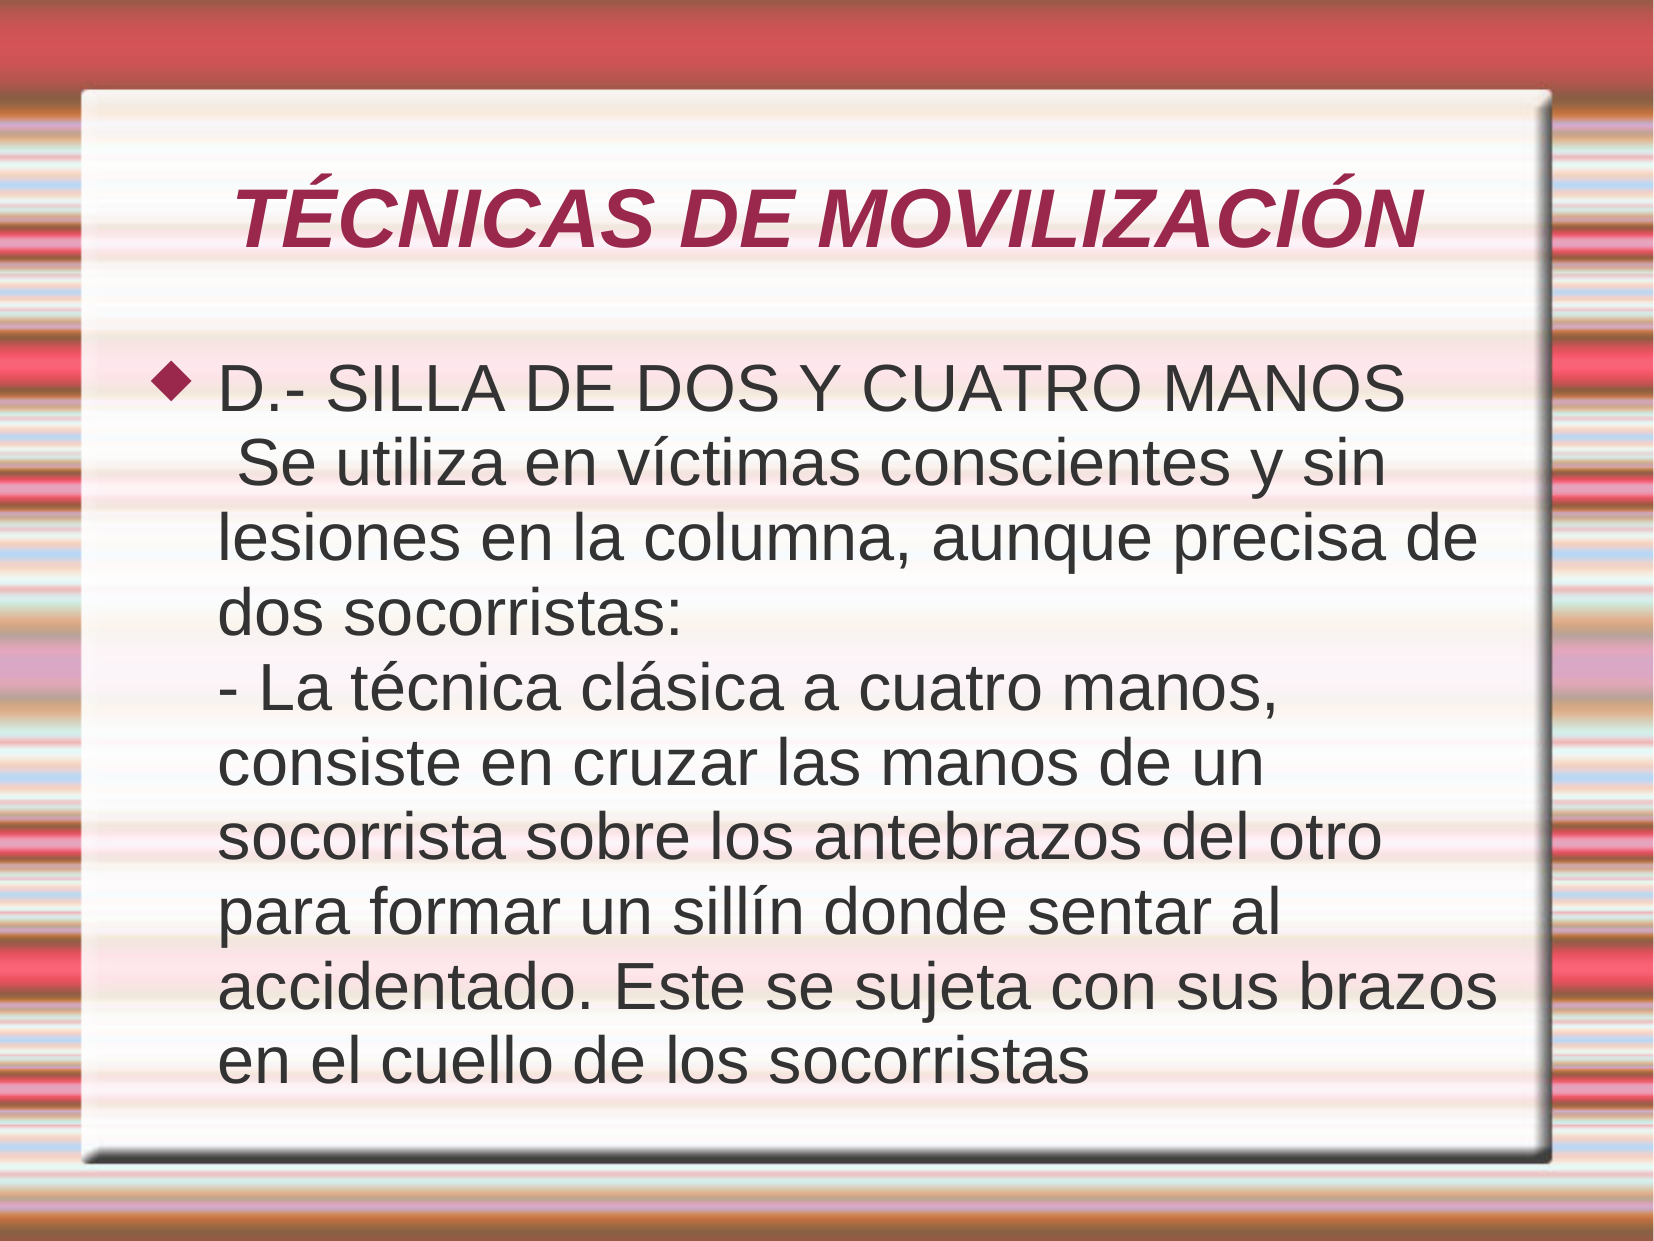

# TÉCNICAS DE MOVILIZACIÓN
D.- SILLA DE DOS Y CUATRO MANOS
 Se utiliza en víctimas conscientes y sin lesiones en la columna, aunque precisa de dos socorristas:
- La técnica clásica a cuatro manos, consiste en cruzar las manos de un socorrista sobre los antebrazos del otro para formar un sillín donde sentar al accidentado. Este se sujeta con sus brazos en el cuello de los socorristas